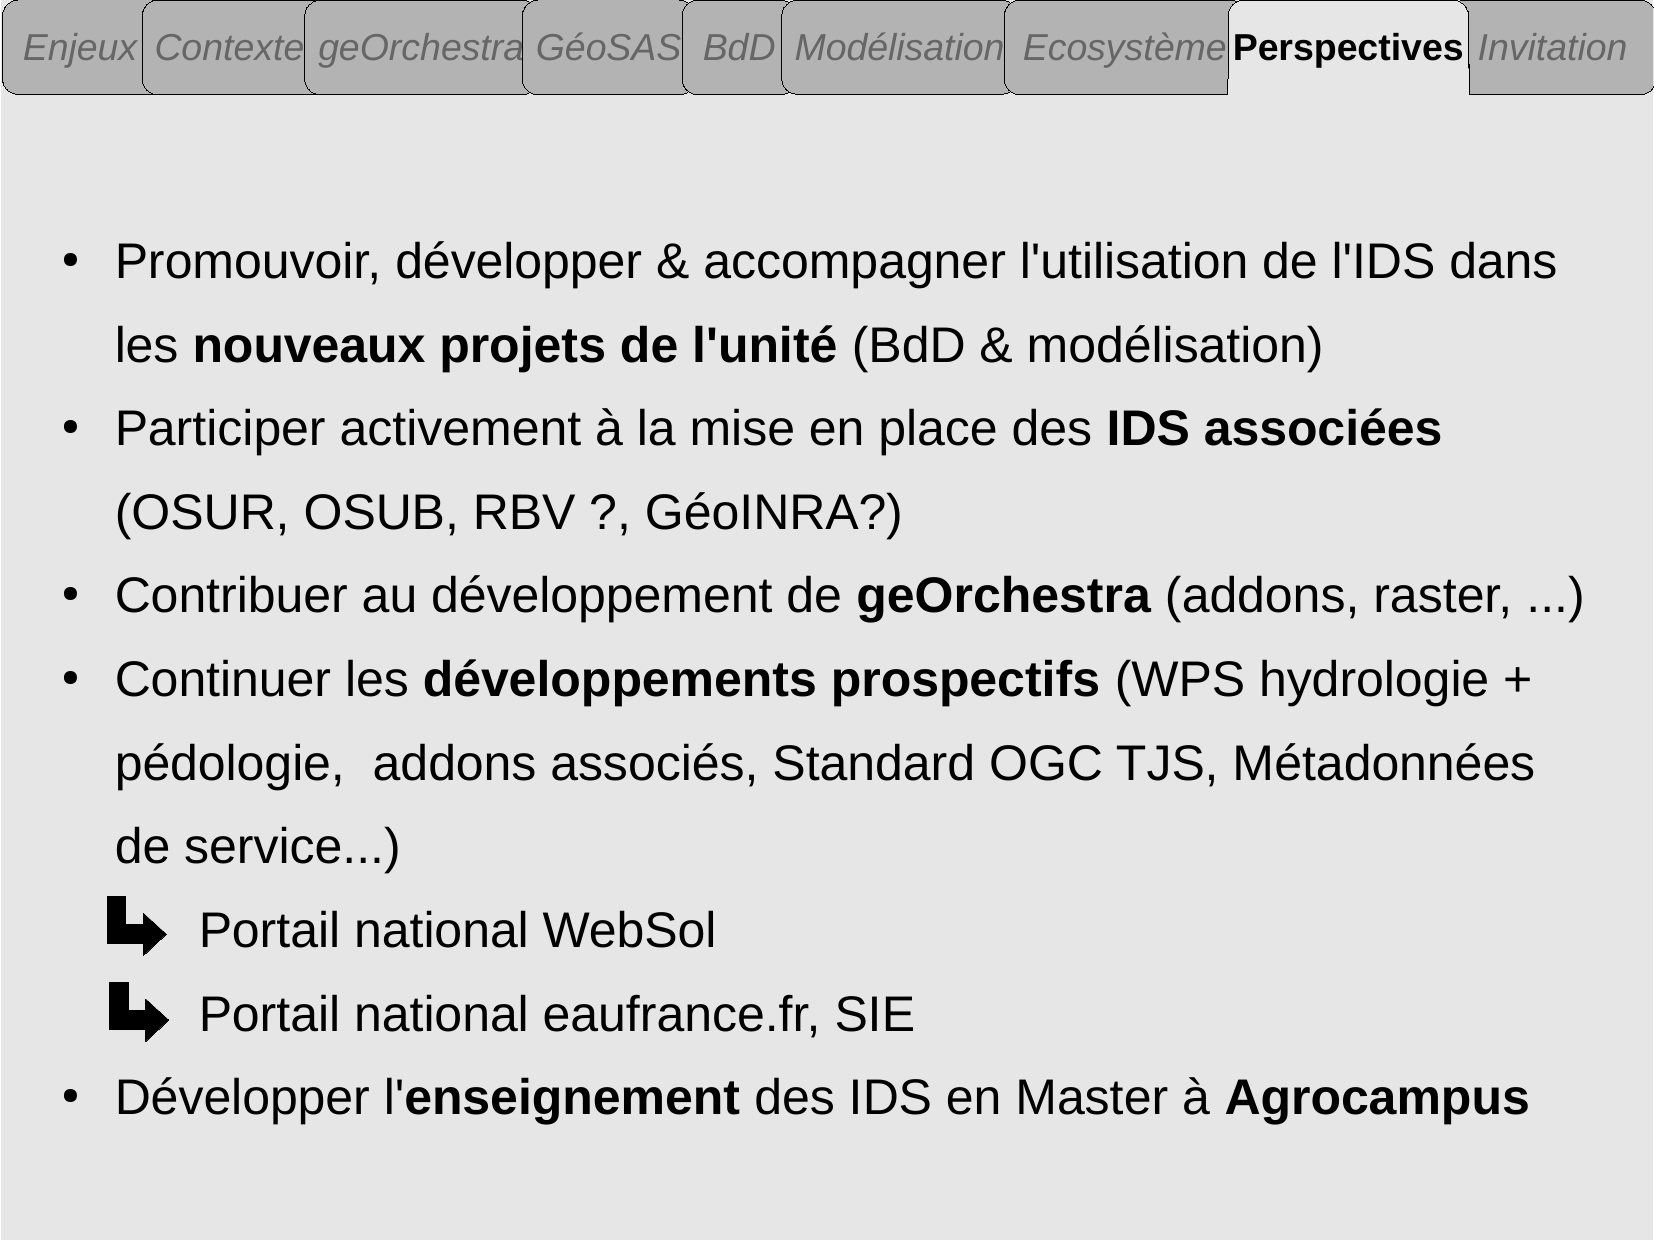

Enjeux
Contexte
geOrchestra
GéoSAS
BdD
Modélisation
Ecosystème
Perspectives
Invitation
Promouvoir, développer & accompagner l'utilisation de l'IDS dans les nouveaux projets de l'unité (BdD & modélisation)
Participer activement à la mise en place des IDS associées (OSUR, OSUB, RBV ?, GéoINRA?)
Contribuer au développement de geOrchestra (addons, raster, ...)
Continuer les développements prospectifs (WPS hydrologie + pédologie, addons associés, Standard OGC TJS, Métadonnées de service...)
 Portail national WebSol
 Portail national eaufrance.fr, SIE
Développer l'enseignement des IDS en Master à Agrocampus